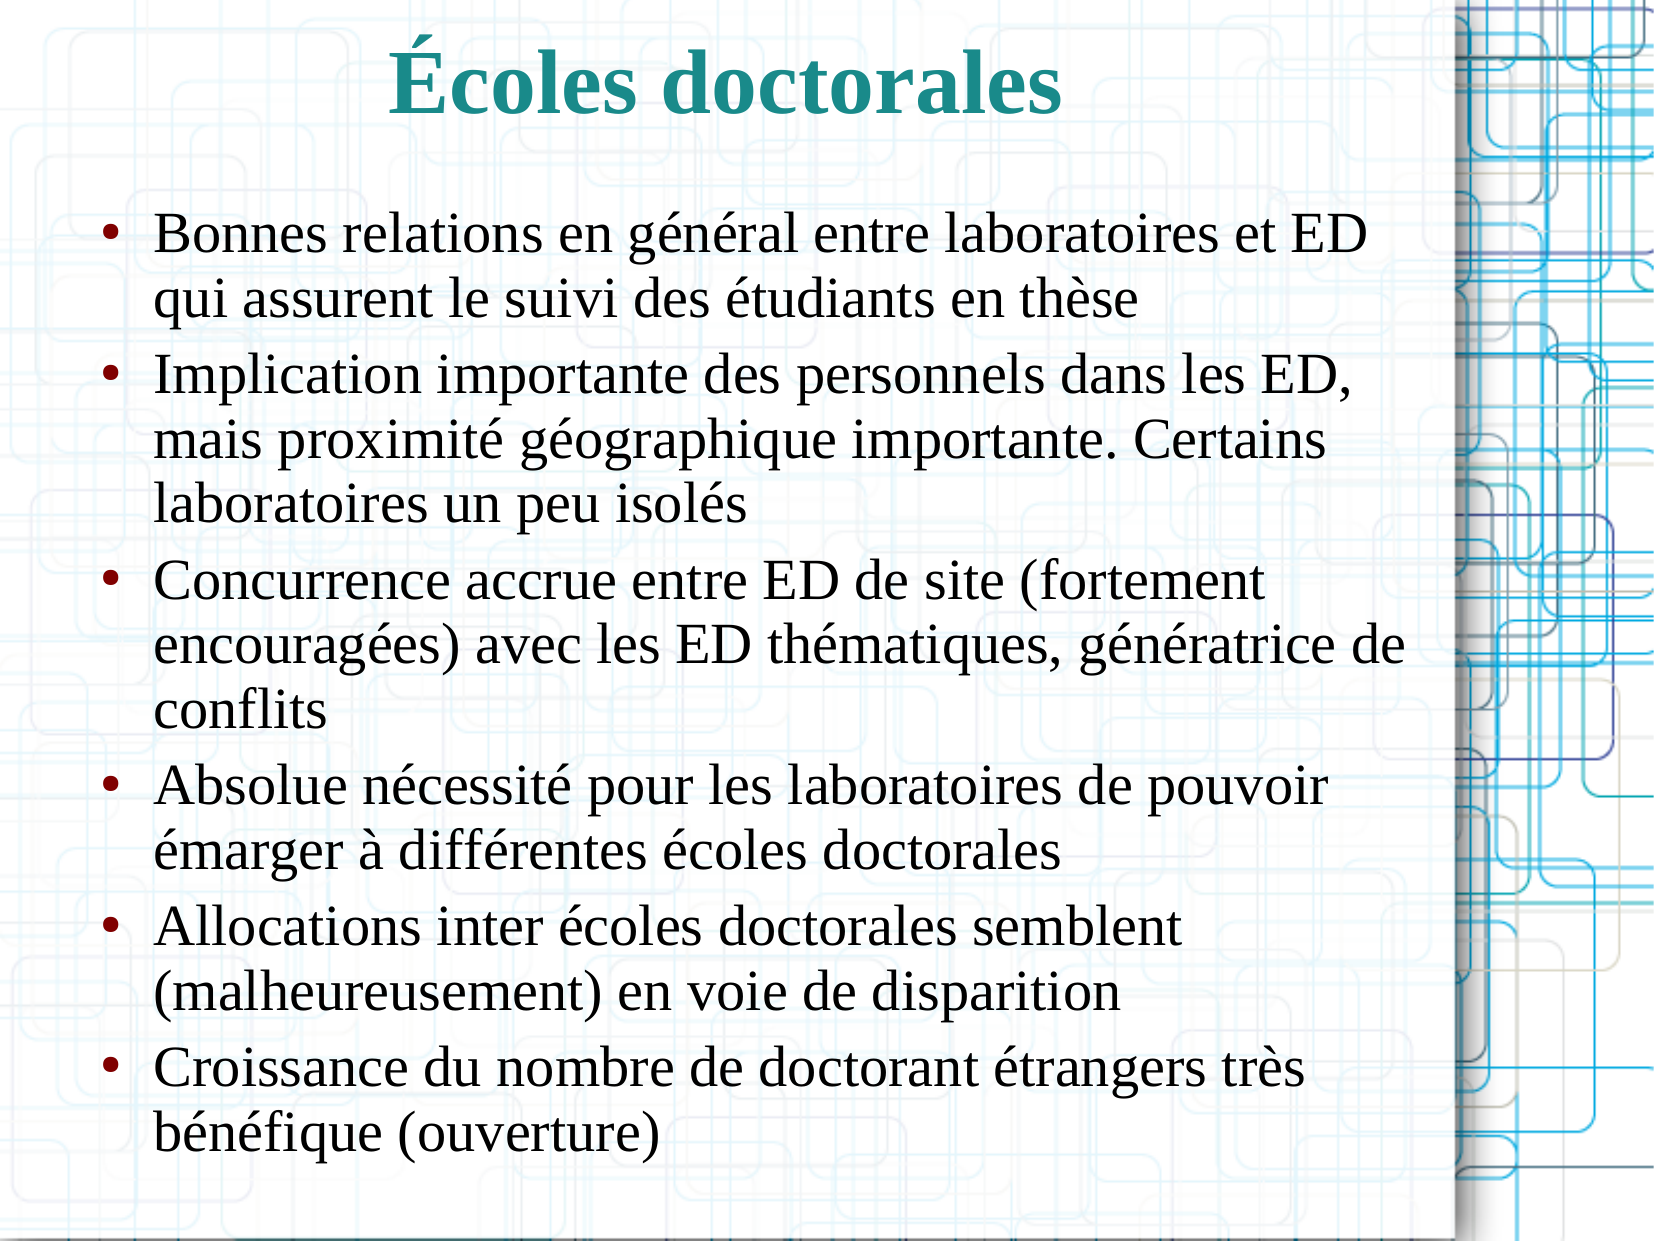

# Écoles doctorales
Bonnes relations en général entre laboratoires et ED qui assurent le suivi des étudiants en thèse
Implication importante des personnels dans les ED, mais proximité géographique importante. Certains laboratoires un peu isolés
Concurrence accrue entre ED de site (fortement encouragées) avec les ED thématiques, génératrice de conflits
Absolue nécessité pour les laboratoires de pouvoir émarger à différentes écoles doctorales
Allocations inter écoles doctorales semblent (malheureusement) en voie de disparition
Croissance du nombre de doctorant étrangers très bénéfique (ouverture)